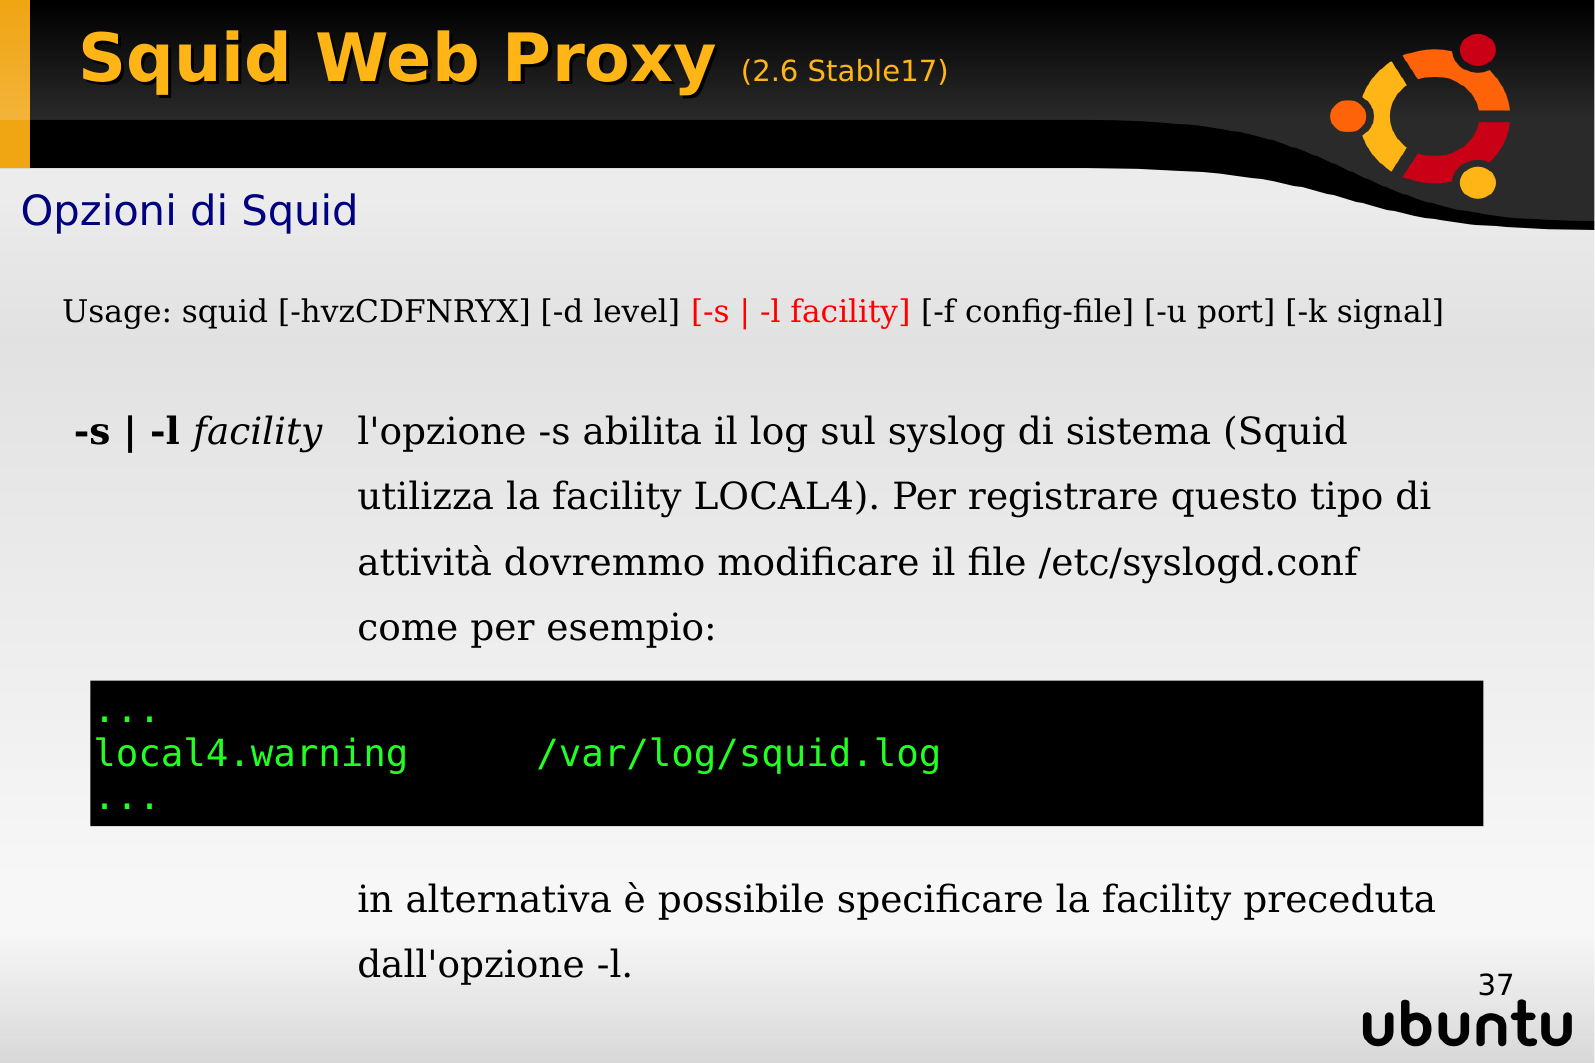

Squid Web Proxy (2.6 Stable17)
Opzioni di Squid
Usage: squid [-hvzCDFNRYX] [-d level] [-s | -l facility] [-f config-file] [-u port] [-k signal]
 -s | -l facility	l'opzione -s abilita il log sul syslog di sistema (Squid 						utilizza la facility LOCAL4). Per registrare questo tipo di 					attività dovremmo modificare il file /etc/syslogd.conf 						come per esempio:
				in alternativa è possibile specificare la facility preceduta 					dall'opzione -l.
...
local4.warning		/var/log/squid.log
...
37